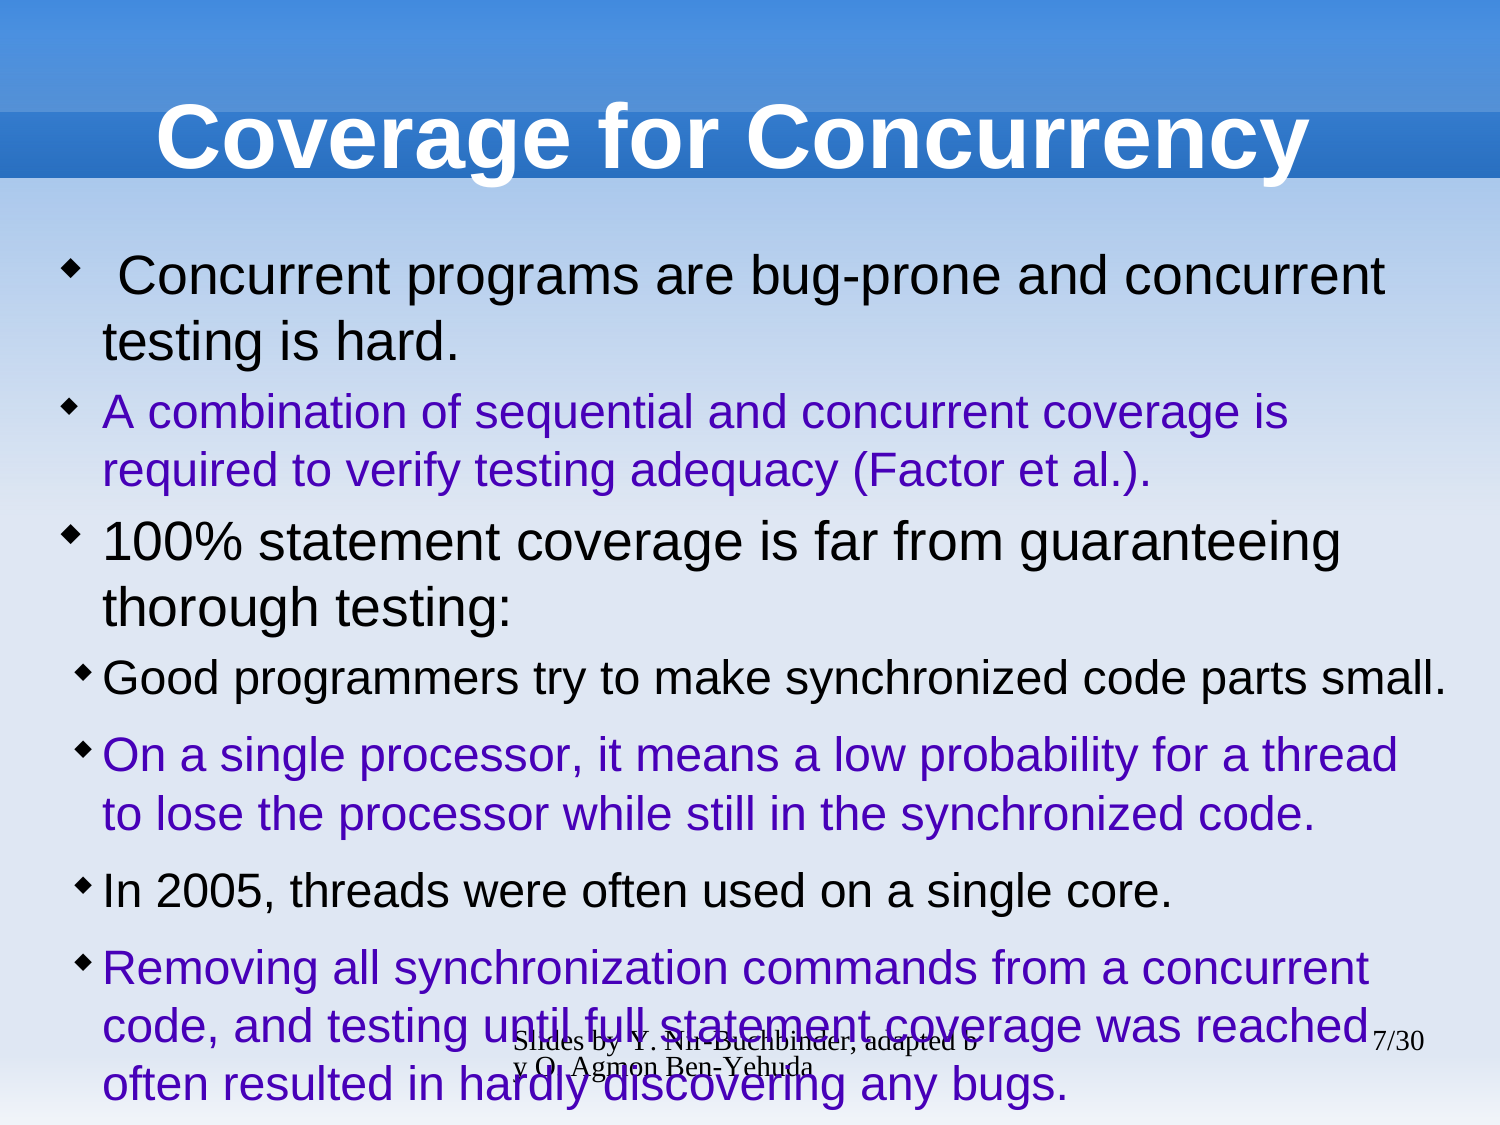

# Coverage for Concurrency
 Concurrent programs are bug-prone and concurrent testing is hard.
A combination of sequential and concurrent coverage is required to verify testing adequacy (Factor et al.).
100% statement coverage is far from guaranteeing thorough testing:
Good programmers try to make synchronized code parts small.
On a single processor, it means a low probability for a thread to lose the processor while still in the synchronized code.
In 2005, threads were often used on a single core.
Removing all synchronization commands from a concurrent code, and testing until full statement coverage was reached often resulted in hardly discovering any bugs.
Slides by Y. Nir-Buchbinder, adapted by O. Agmon Ben-Yehuda
7